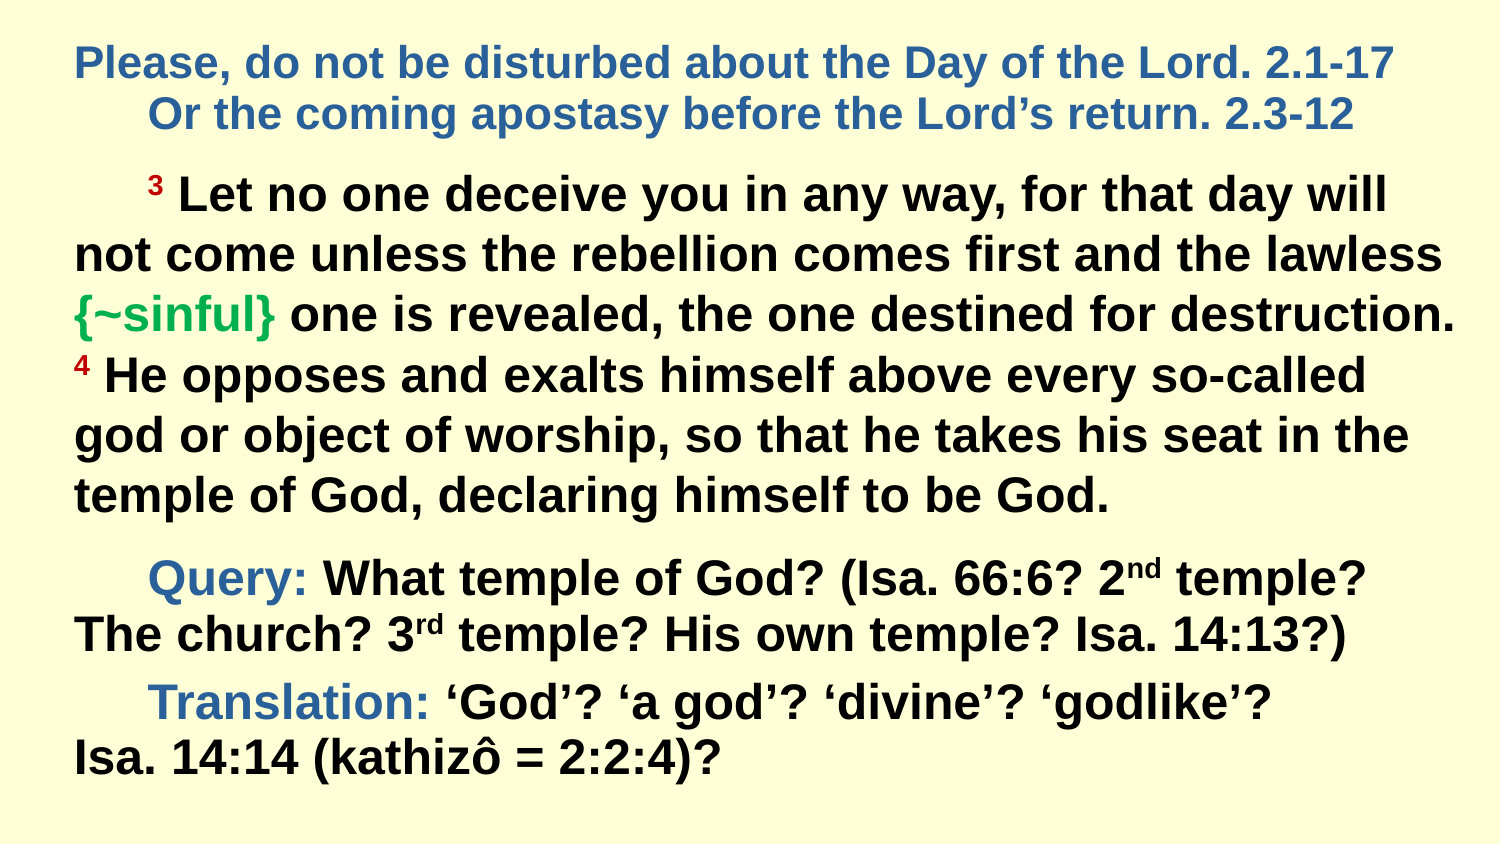

Please, do not be disturbed about the Day of the Lord. 2.1-17
	Or the coming apostasy before the Lord’s return. 2.3-12
	3 Let no one deceive you in any way, for that day will not come unless the rebellion comes first and the lawless {~sinful} one is revealed, the one destined for destruction. 4 He opposes and exalts himself above every so-called god or object of worship, so that he takes his seat in the temple of God, declaring himself to be God.
	Query: What temple of God? (Isa. 66:6? 2nd temple?
The church? 3rd temple? His own temple? Isa. 14:13?)
	Translation: ‘God’? ‘a god’? ‘divine’? ‘godlike’?
Isa. 14:14 (kathizô = 2:2:4)?